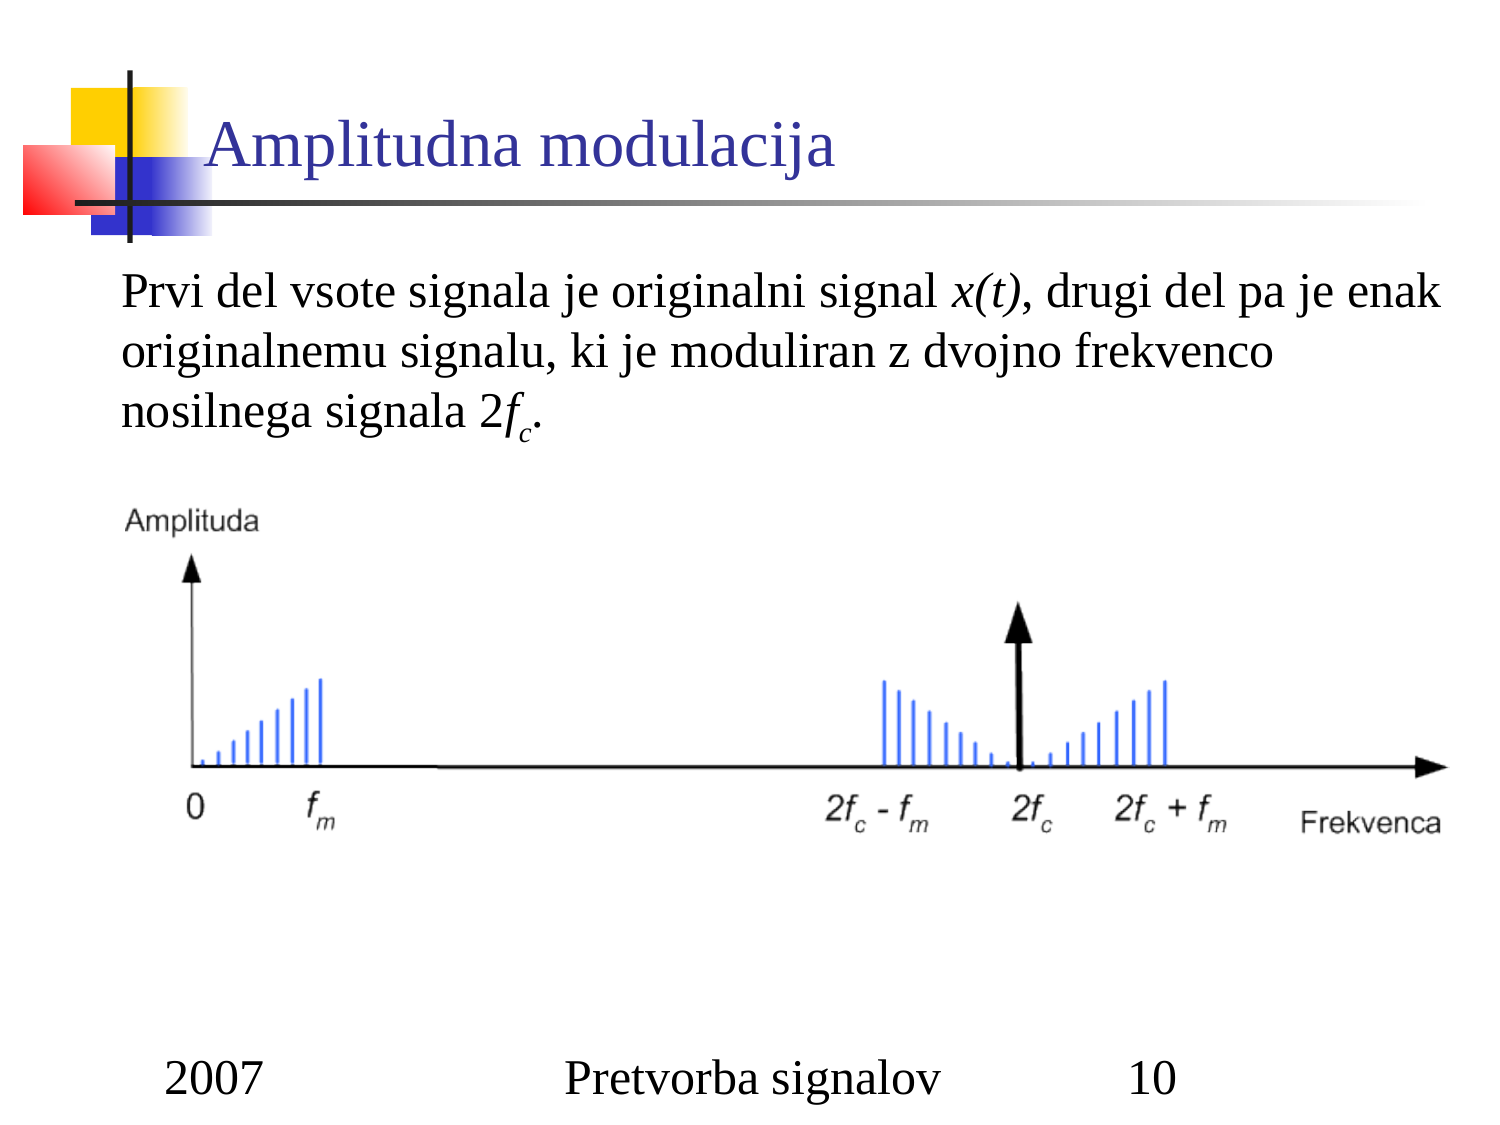

# Amplitudna modulacija
	Prvi del vsote signala je originalni signal x(t), drugi del pa je enak originalnemu signalu, ki je moduliran z dvojno frekvenco nosilnega signala 2fc.
2007
Pretvorba signalov
10